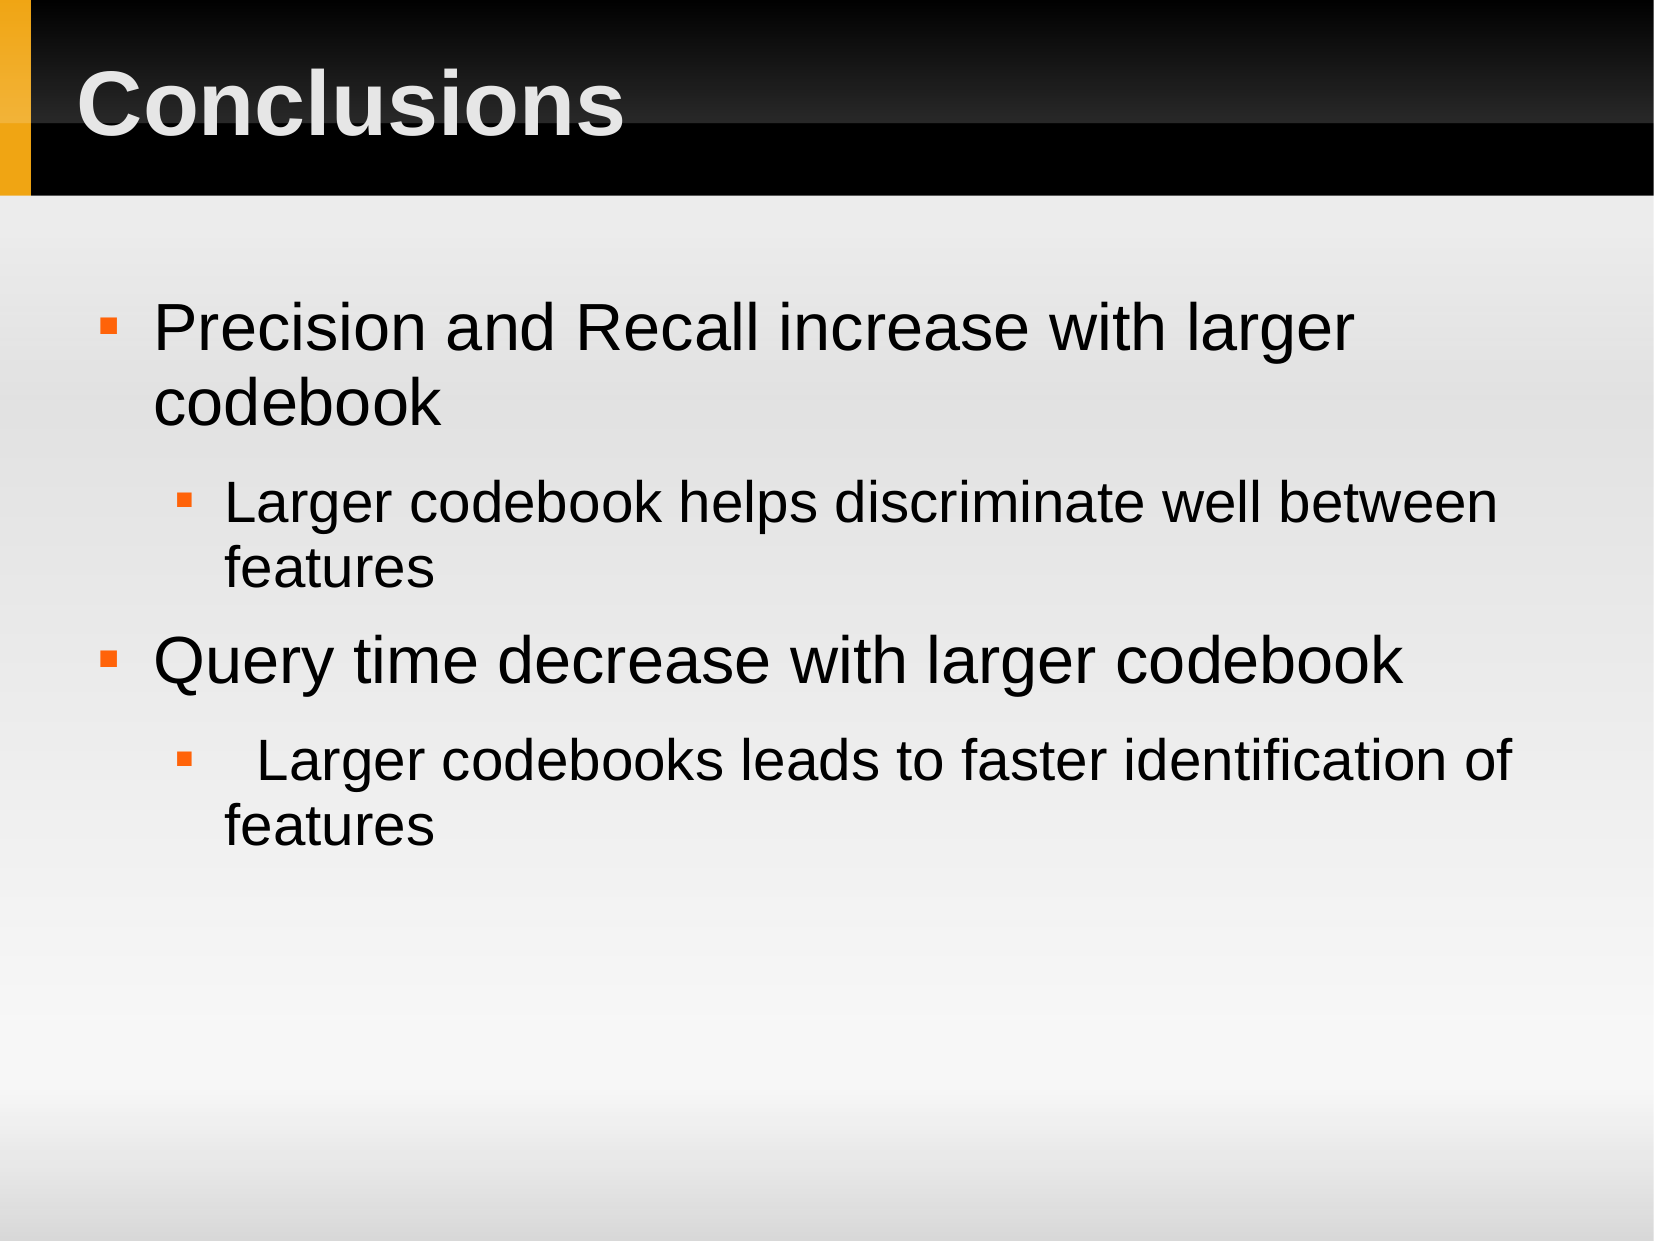

# Conclusions
Precision and Recall increase with larger codebook
Larger codebook helps discriminate well between features
Query time decrease with larger codebook
 Larger codebooks leads to faster identification of features